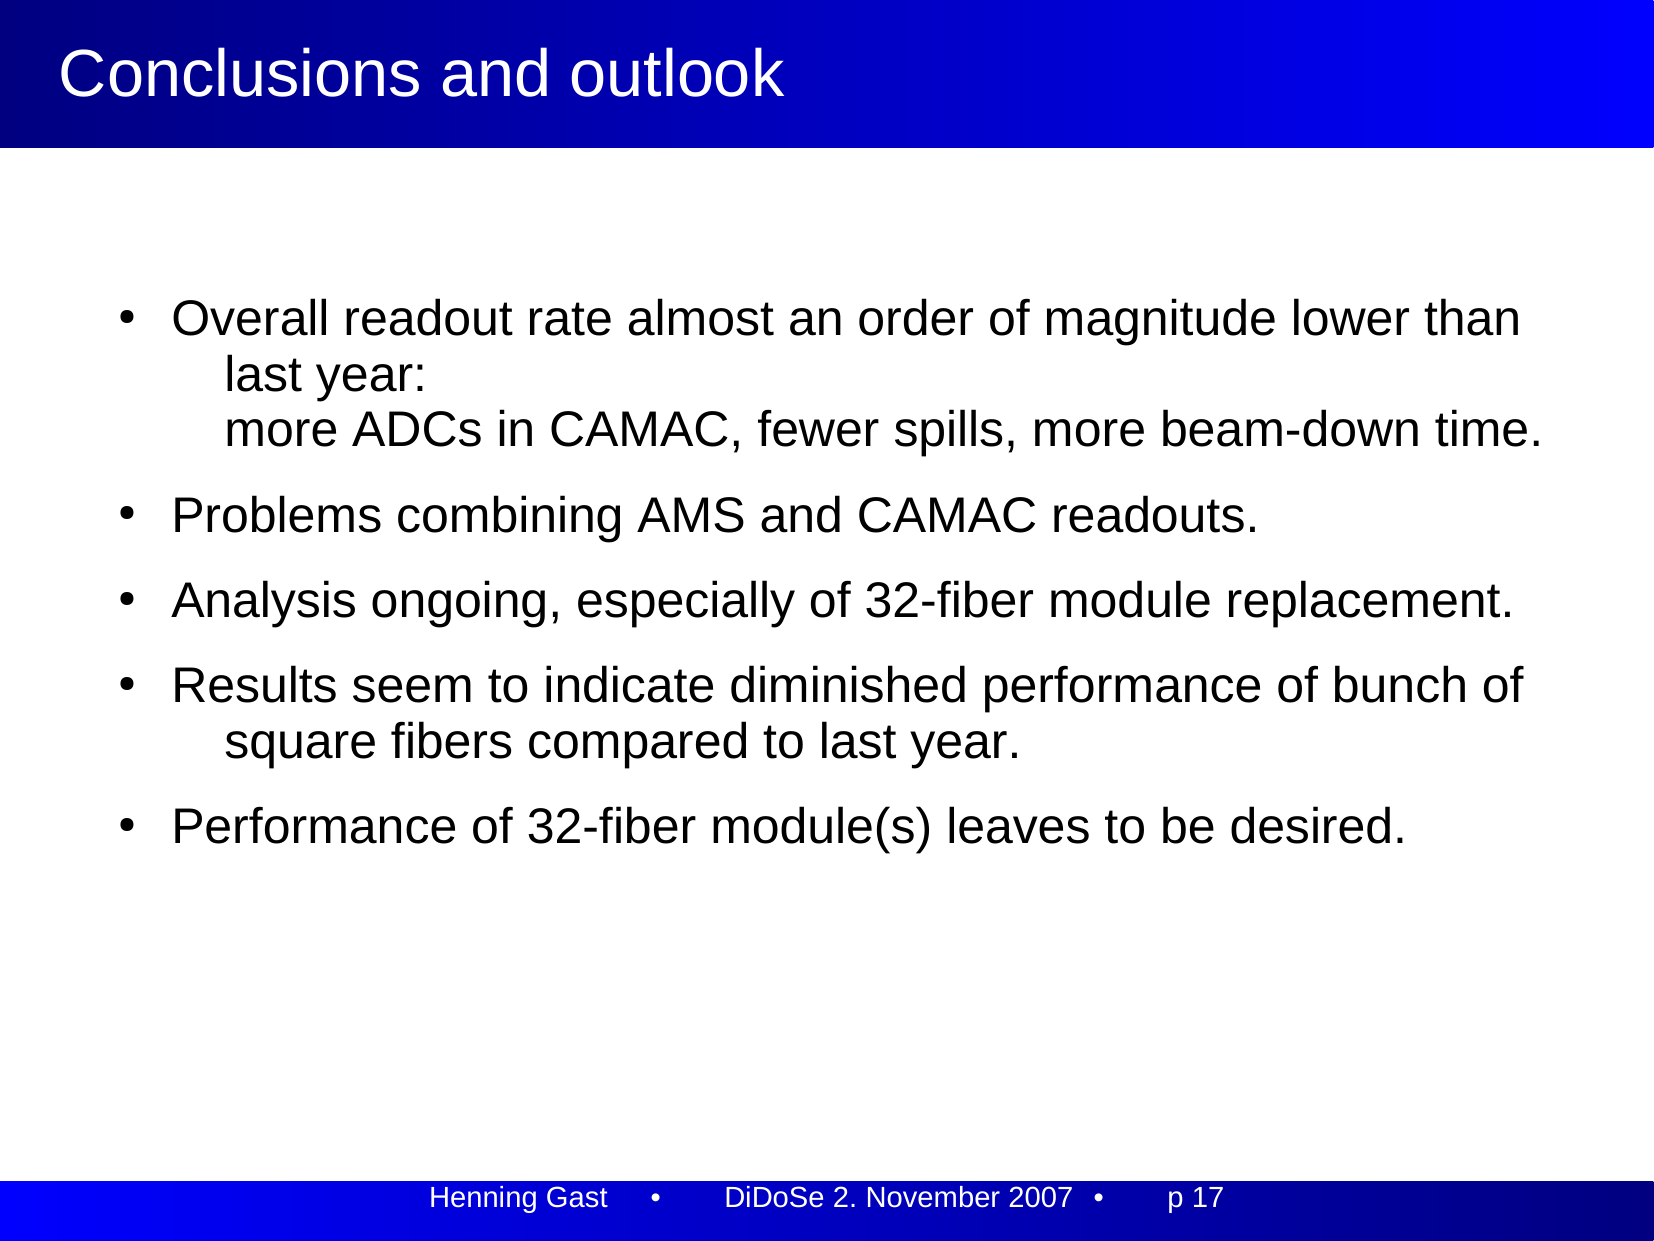

# Conclusions and outlook
Overall readout rate almost an order of magnitude lower than last year:
more ADCs in CAMAC, fewer spills, more beam-down time.
Problems combining AMS and CAMAC readouts.
Analysis ongoing, especially of 32-fiber module replacement.
Results seem to indicate diminished performance of bunch of square fibers compared to last year.
Performance of 32-fiber module(s) leaves to be desired.